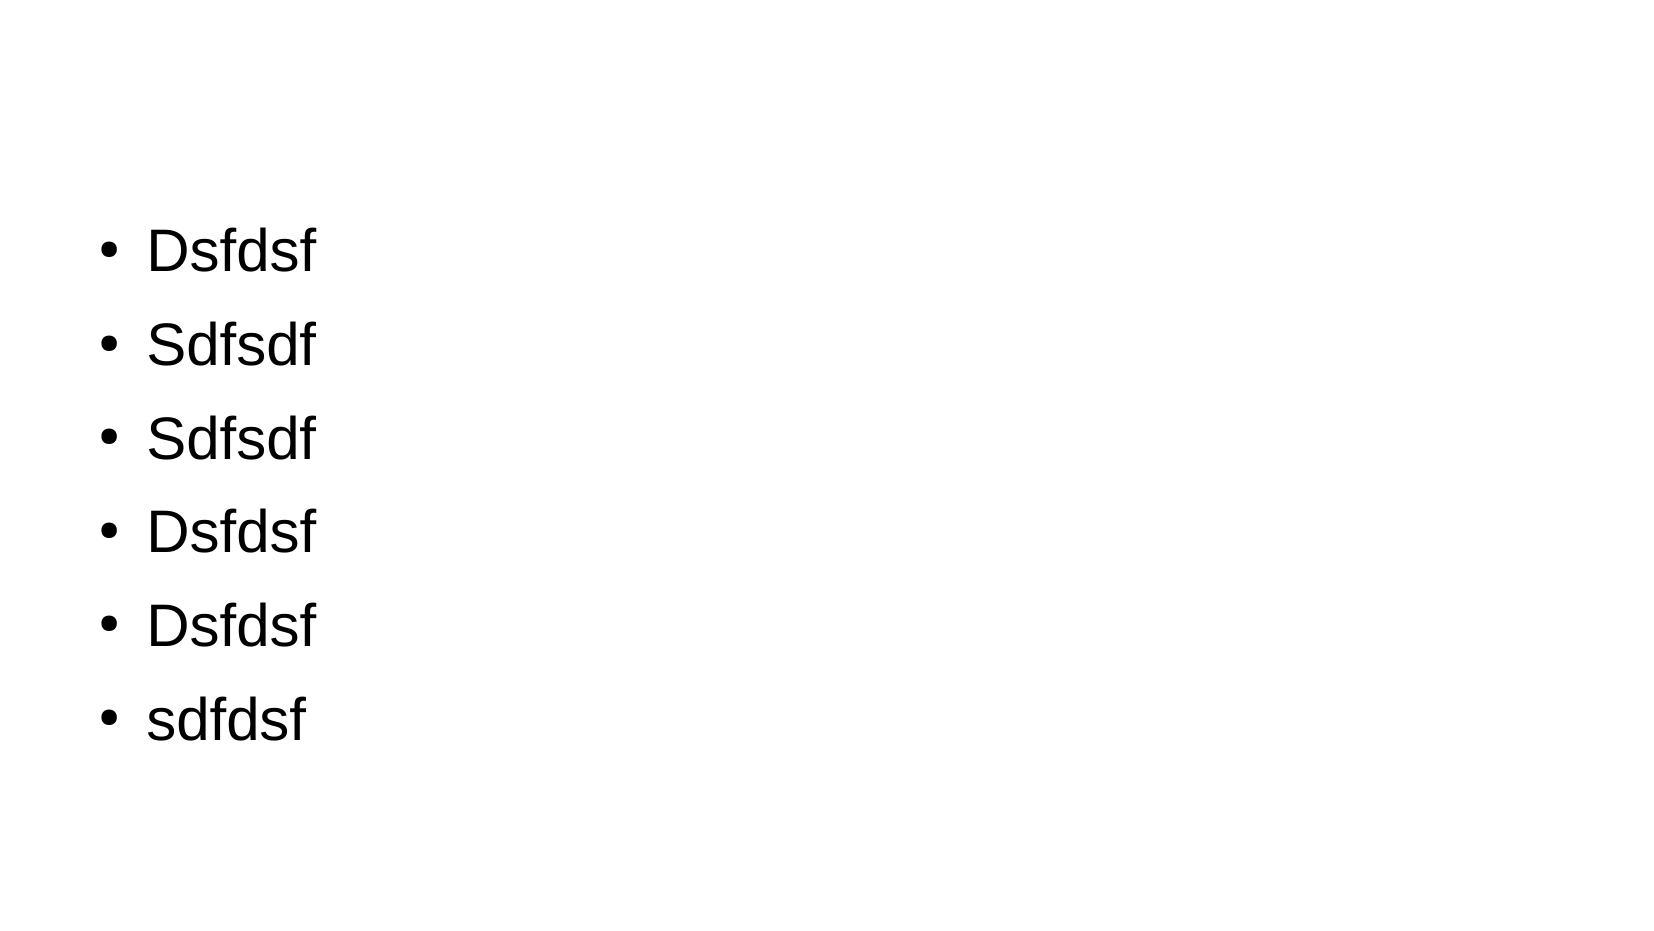

#
Dsfdsf
Sdfsdf
Sdfsdf
Dsfdsf
Dsfdsf
sdfdsf